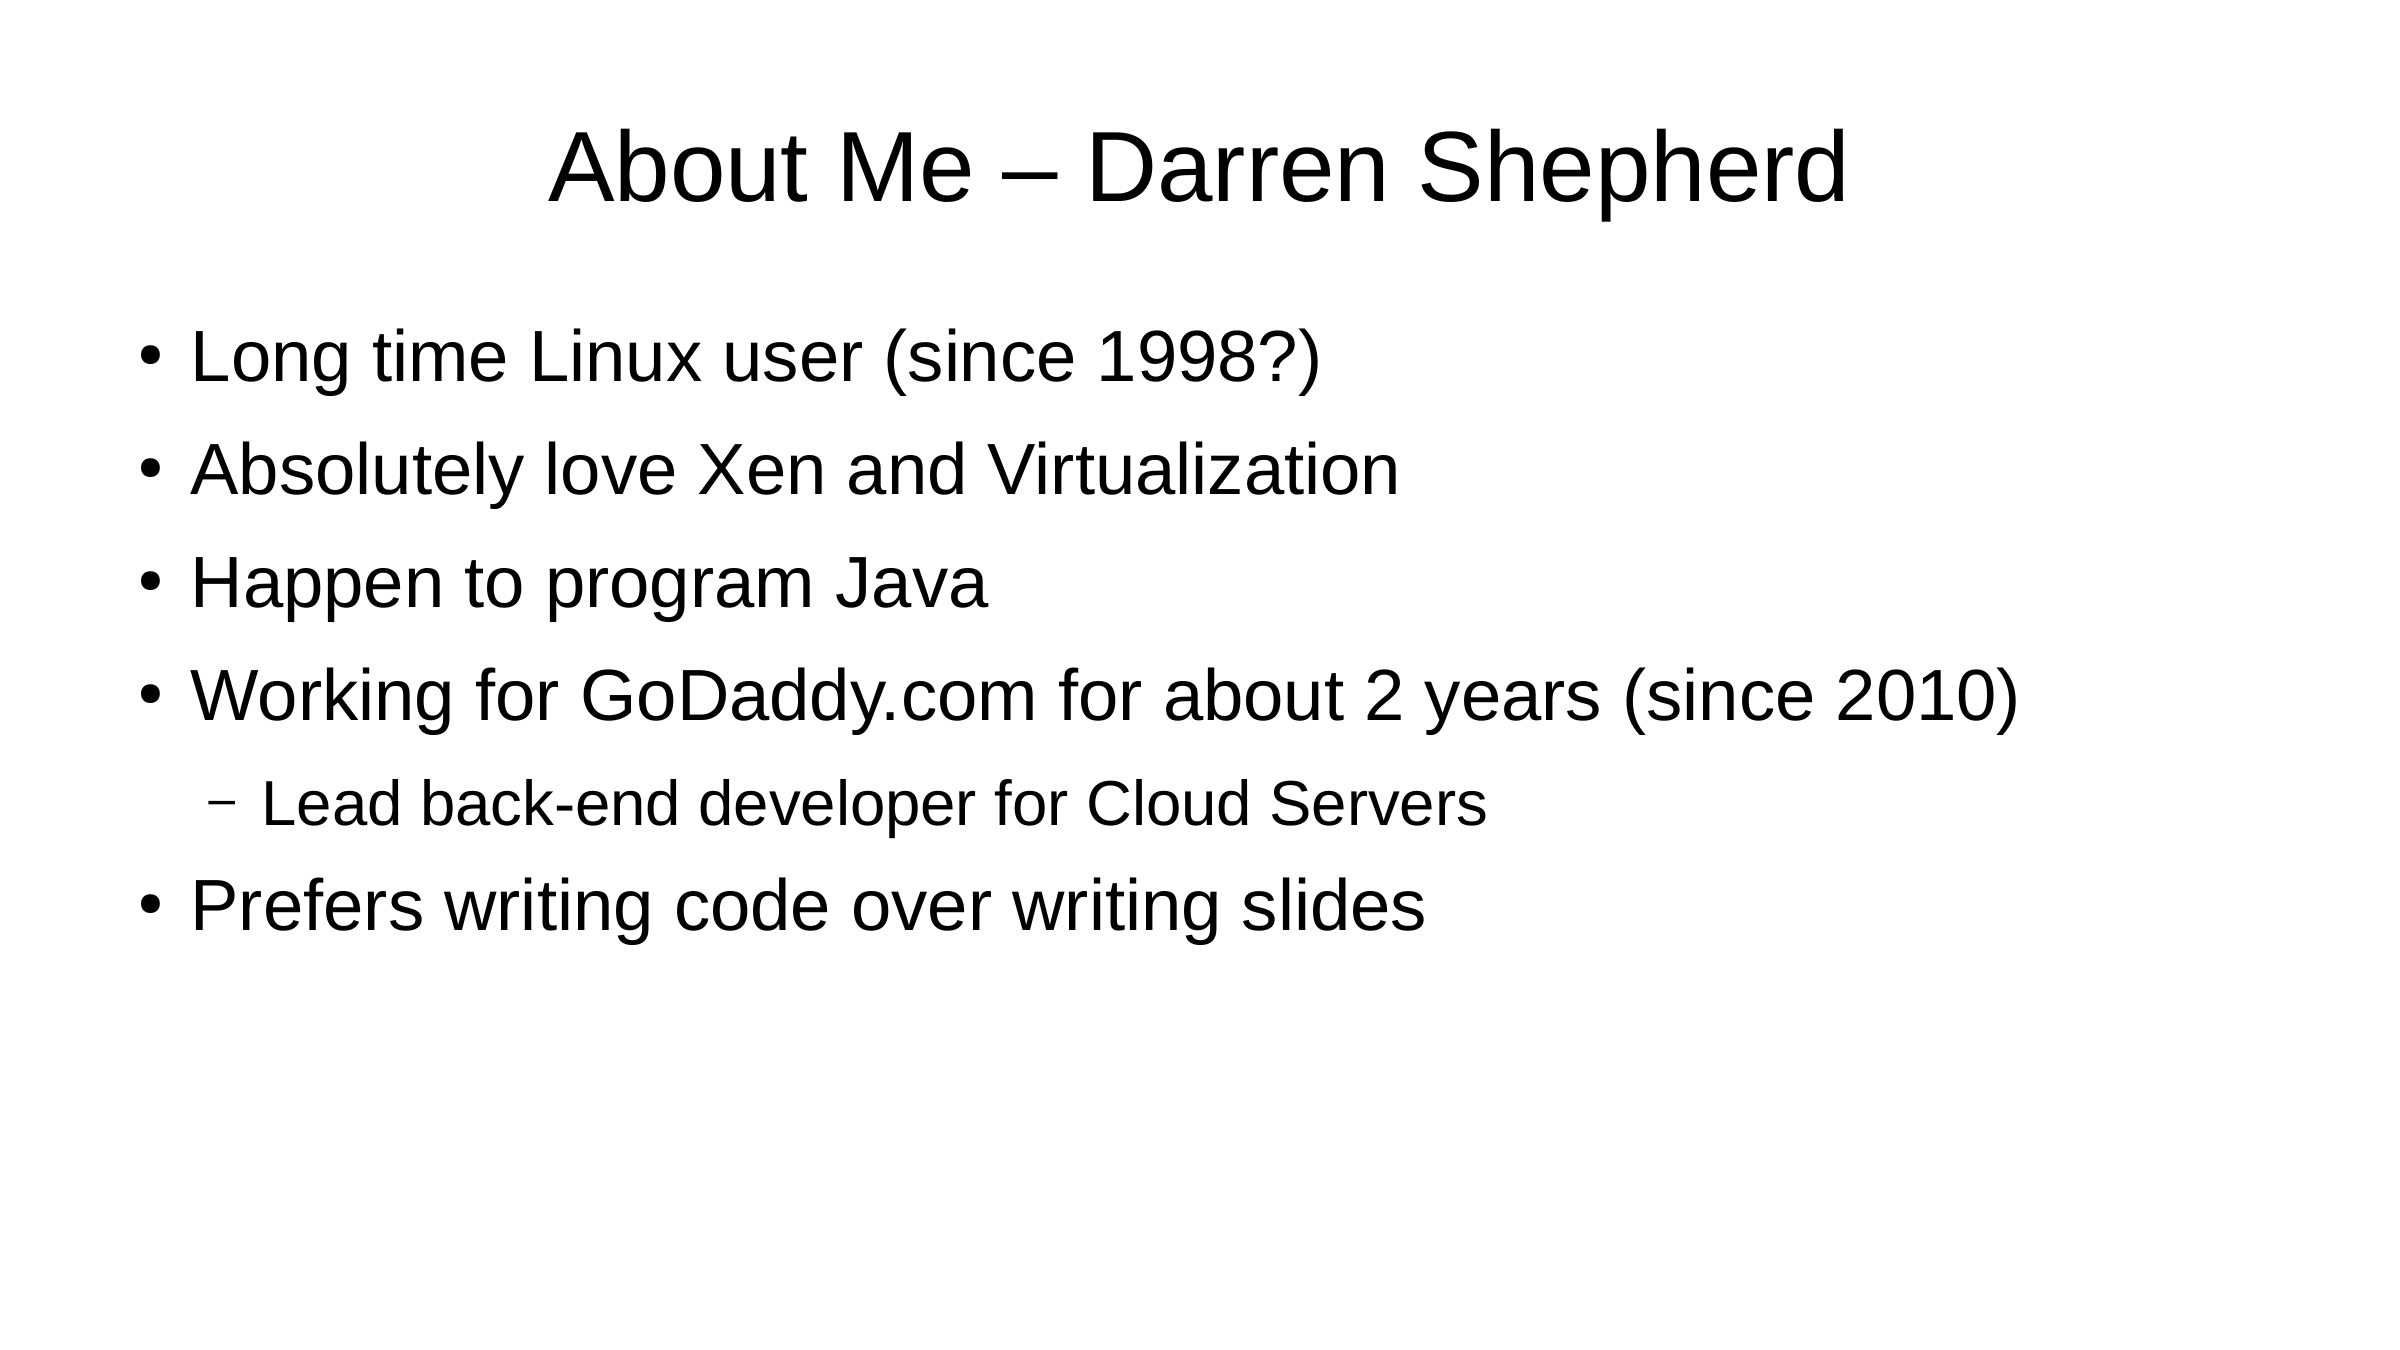

# About Me – Darren Shepherd
Long time Linux user (since 1998?)
Absolutely love Xen and Virtualization
Happen to program Java
Working for GoDaddy.com for about 2 years (since 2010)
Lead back-end developer for Cloud Servers
Prefers writing code over writing slides